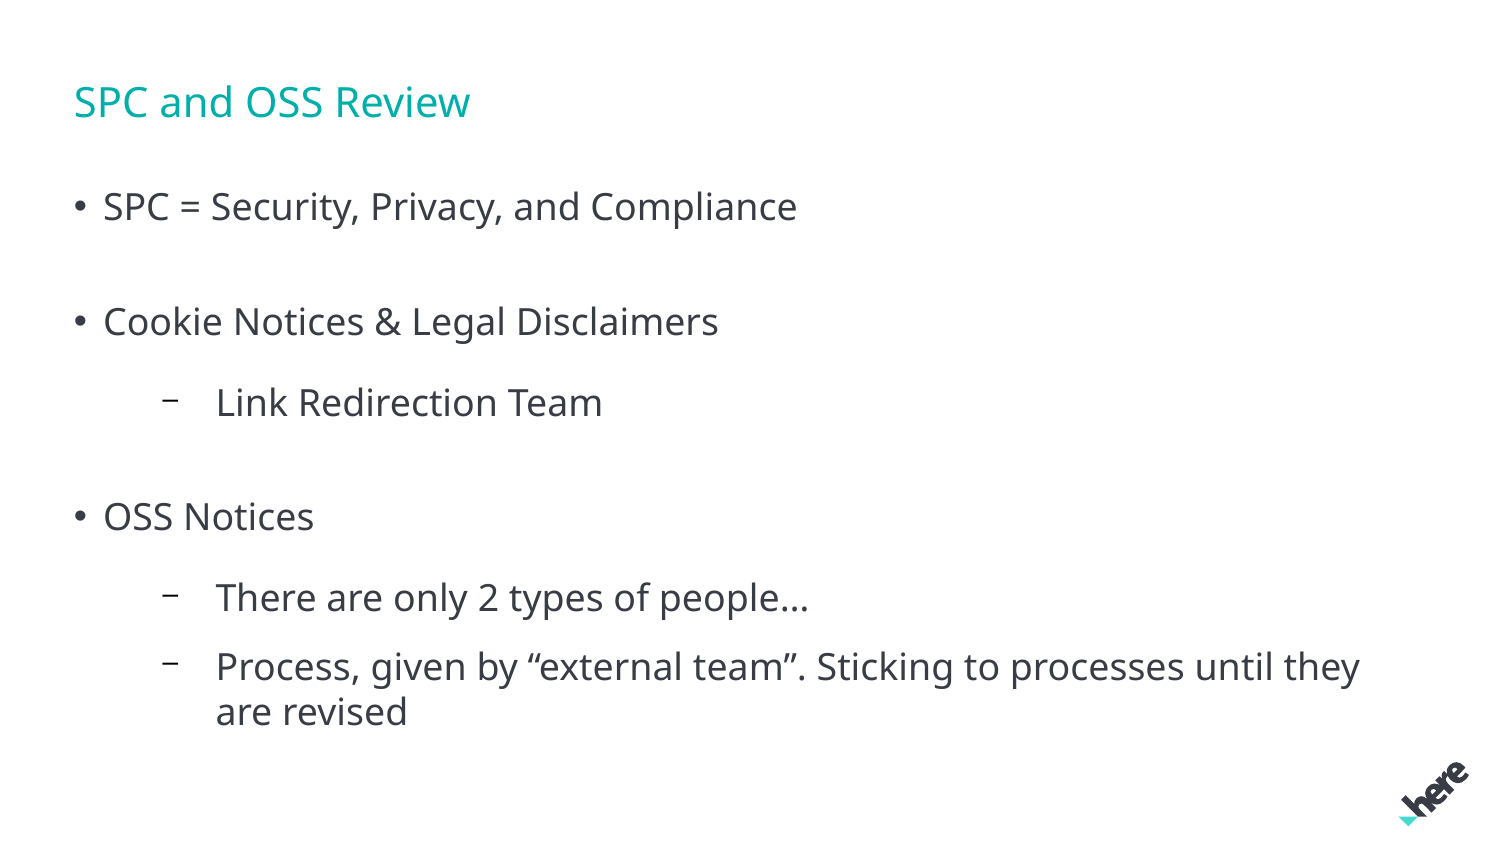

SPC and OSS Review
# SPC = Security, Privacy, and Compliance
Cookie Notices & Legal Disclaimers
Link Redirection Team
OSS Notices
There are only 2 types of people…
Process, given by “external team”. Sticking to processes until they are revised